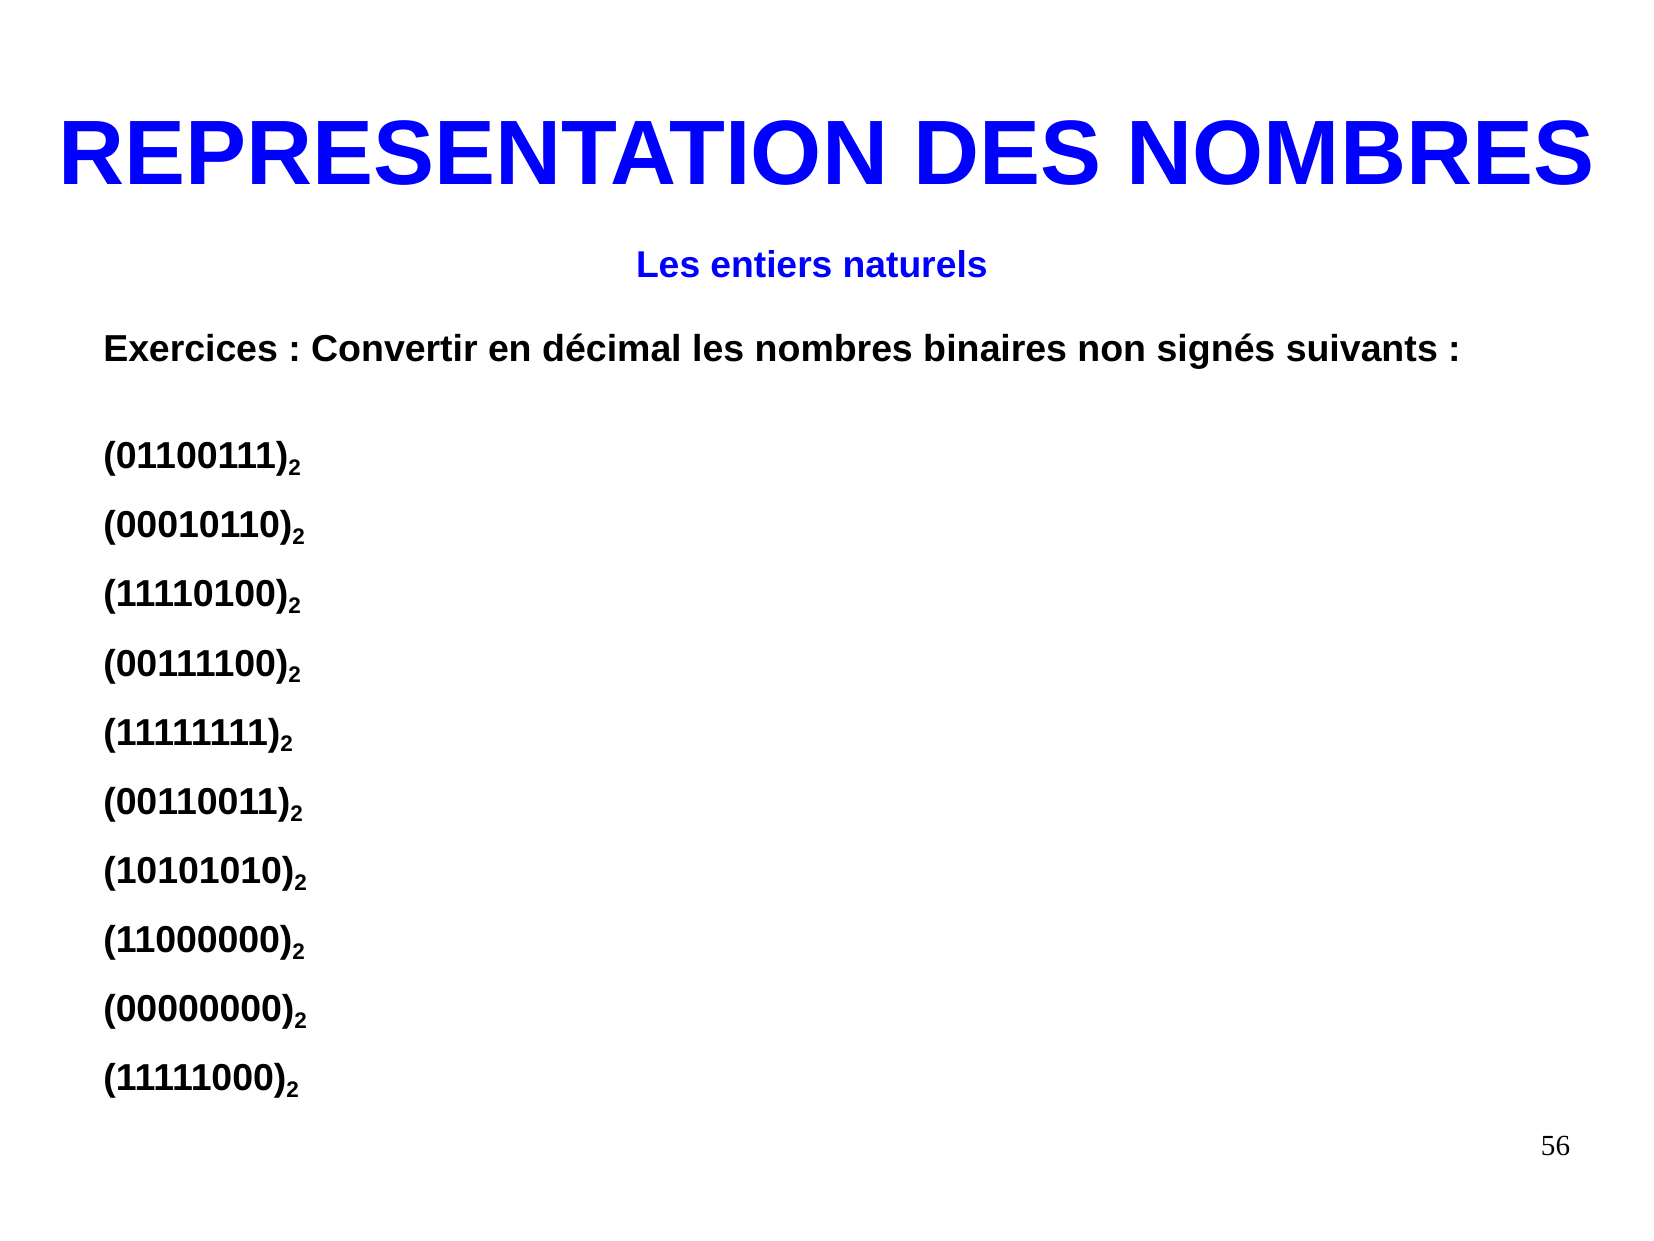

# REPRESENTATION DES NOMBRES
Les entiers naturels
Exercices : Convertir en décimal les nombres binaires non signés suivants :
(01100111)2
(00010110)2
(11110100)2
(00111100)2
(11111111)2
(00110011)2
(10101010)2
(11000000)2
(00000000)2
(11111000)2
56